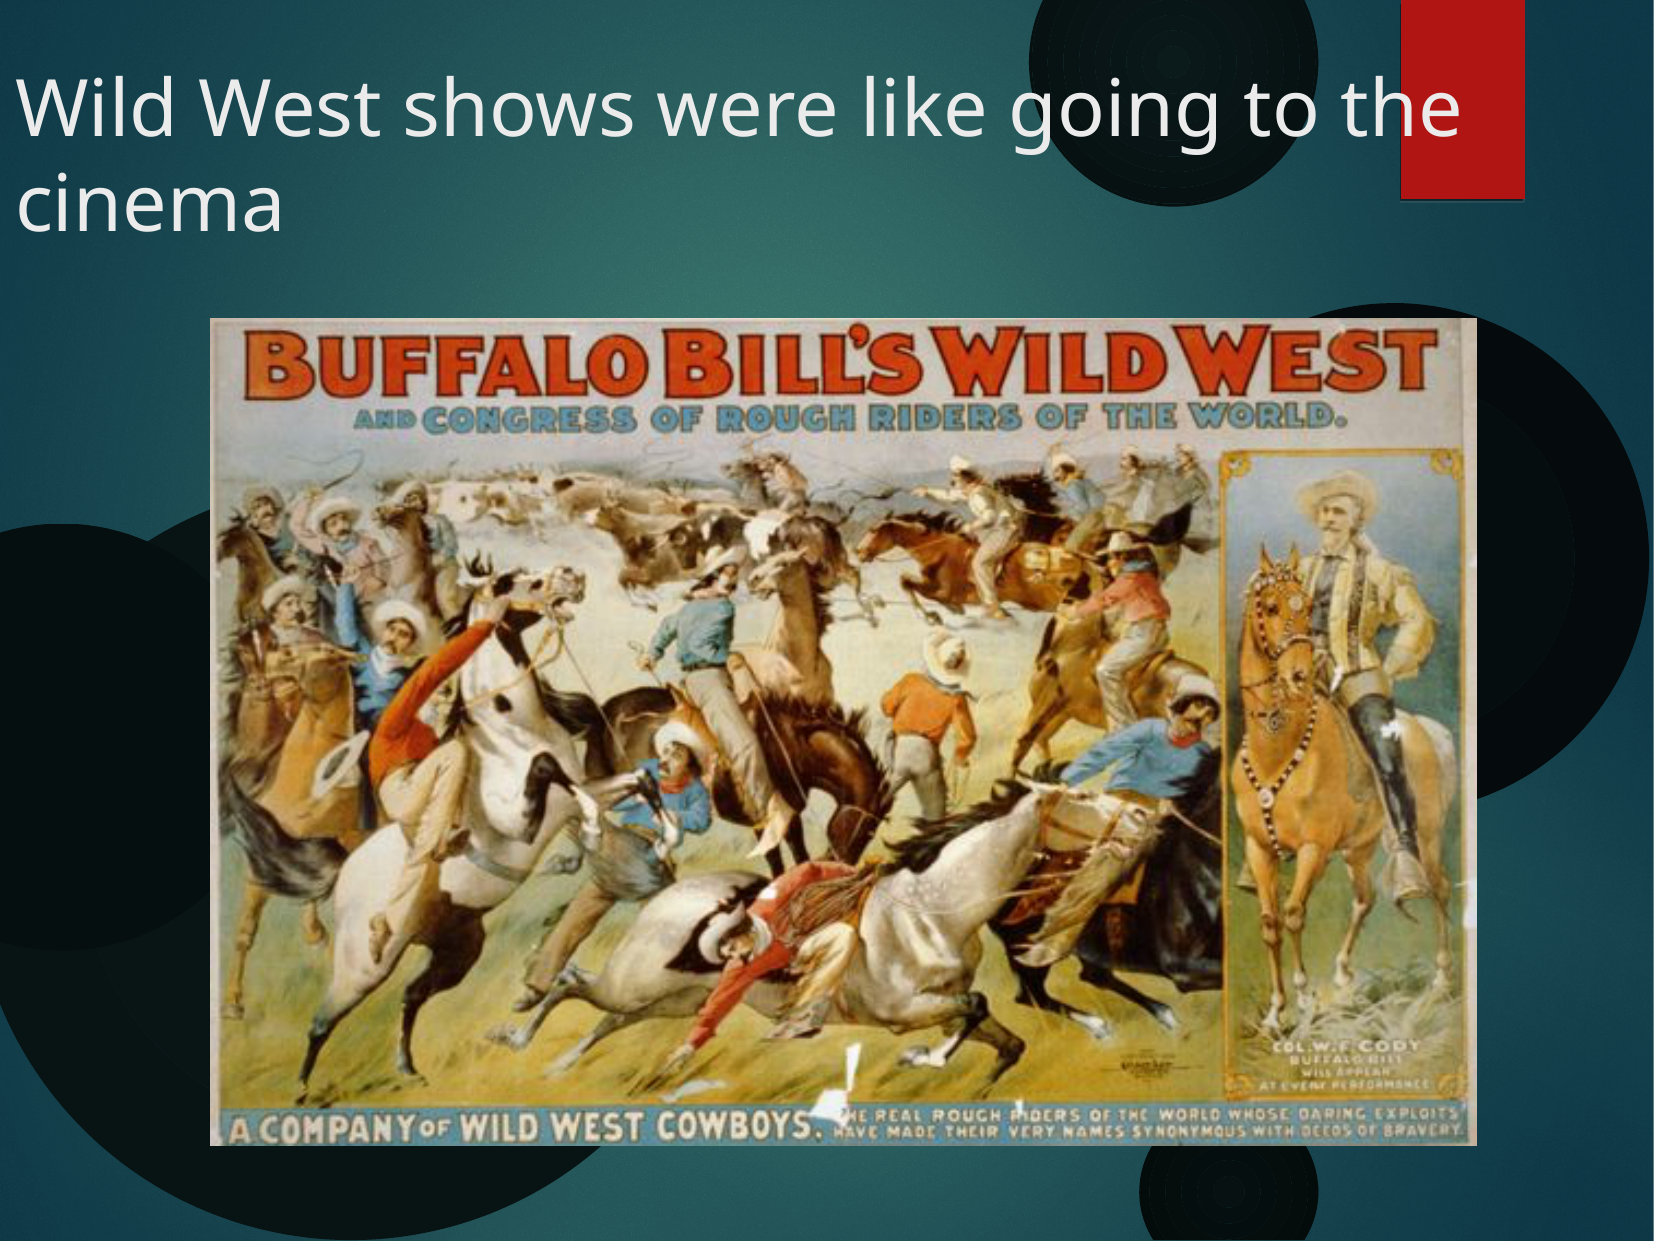

# Wild West shows were like going to the cinema